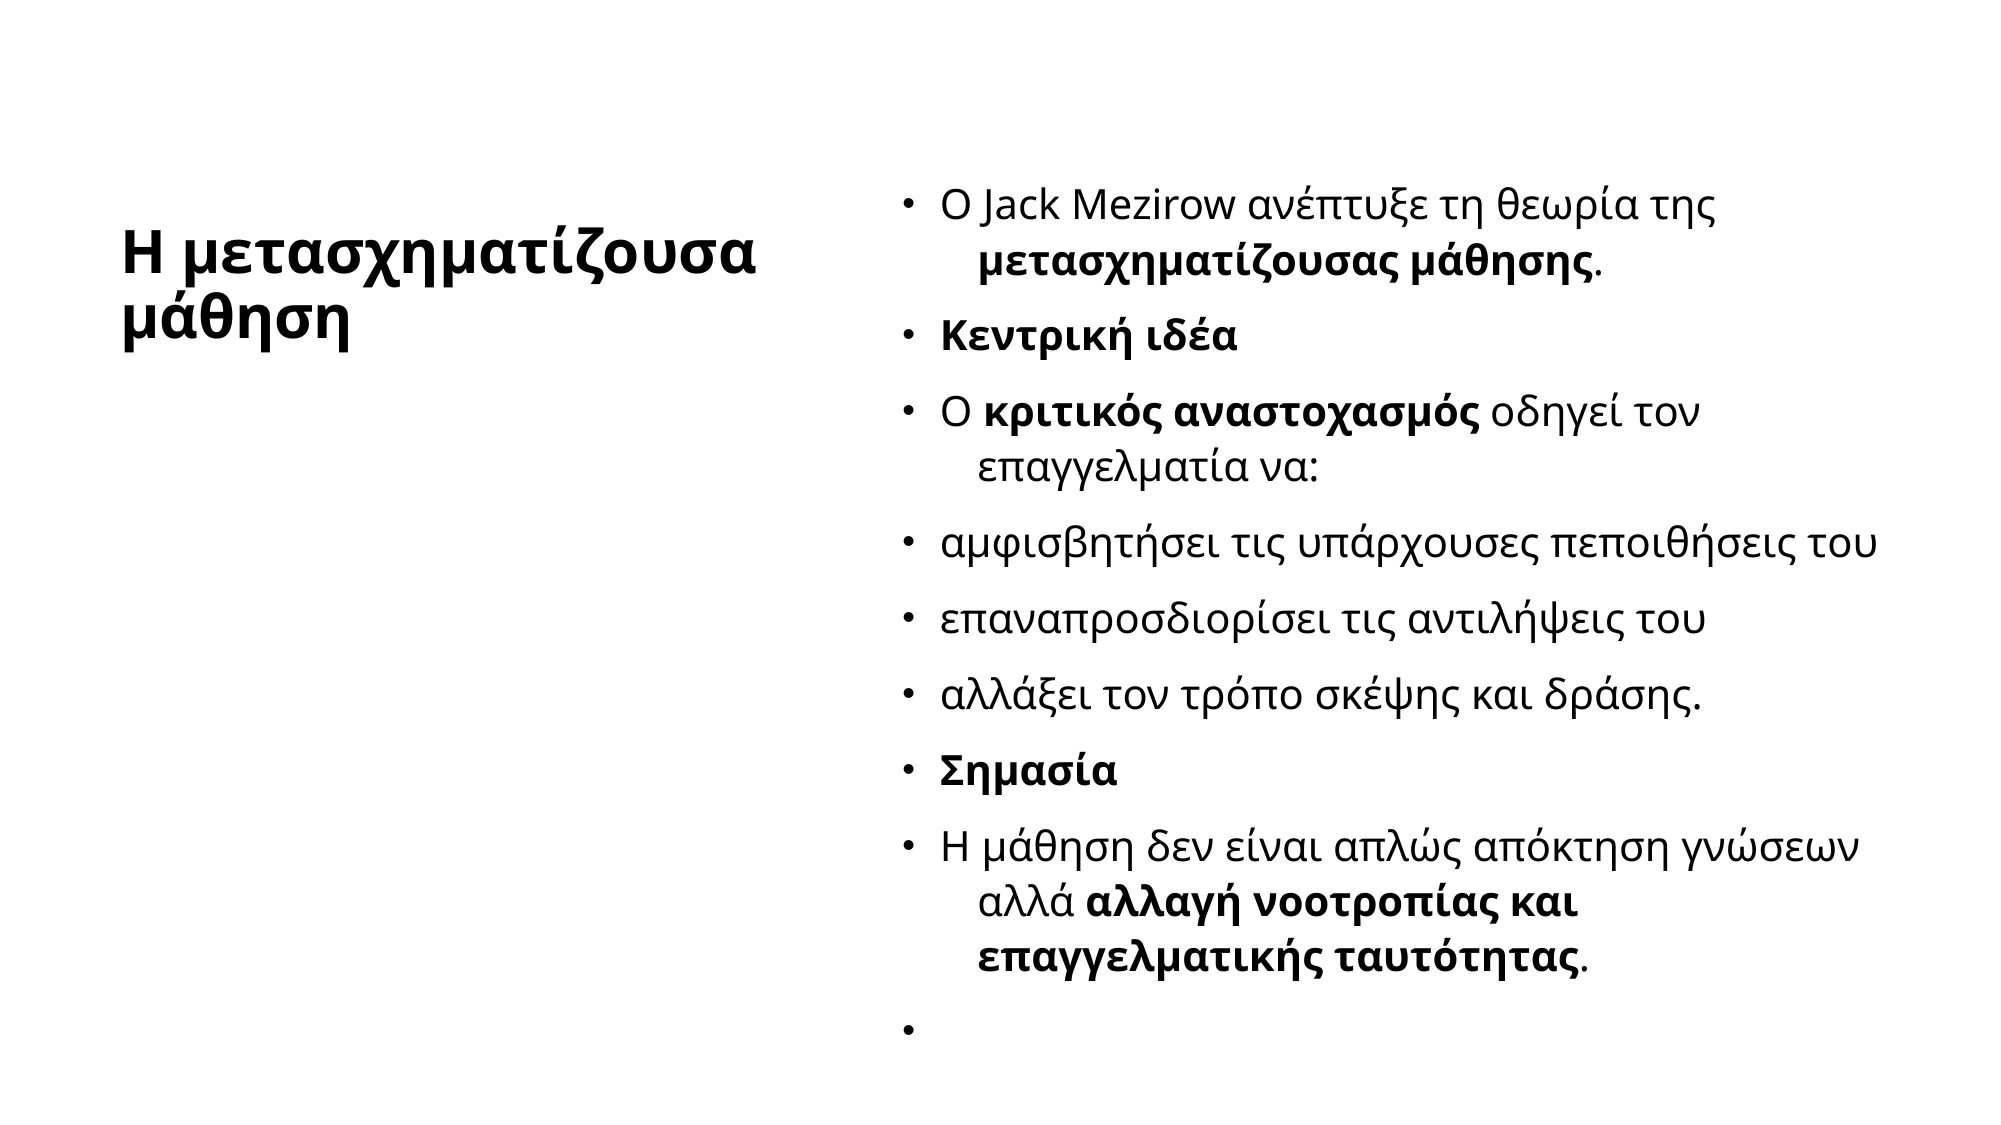

# Η μετασχηματίζουσα μάθηση
Ο Jack Mezirow ανέπτυξε τη θεωρία της μετασχηματίζουσας μάθησης.
Κεντρική ιδέα
Ο κριτικός αναστοχασμός οδηγεί τον επαγγελματία να:
αμφισβητήσει τις υπάρχουσες πεποιθήσεις του
επαναπροσδιορίσει τις αντιλήψεις του
αλλάξει τον τρόπο σκέψης και δράσης.
Σημασία
Η μάθηση δεν είναι απλώς απόκτηση γνώσεων αλλά αλλαγή νοοτροπίας και επαγγελματικής ταυτότητας.